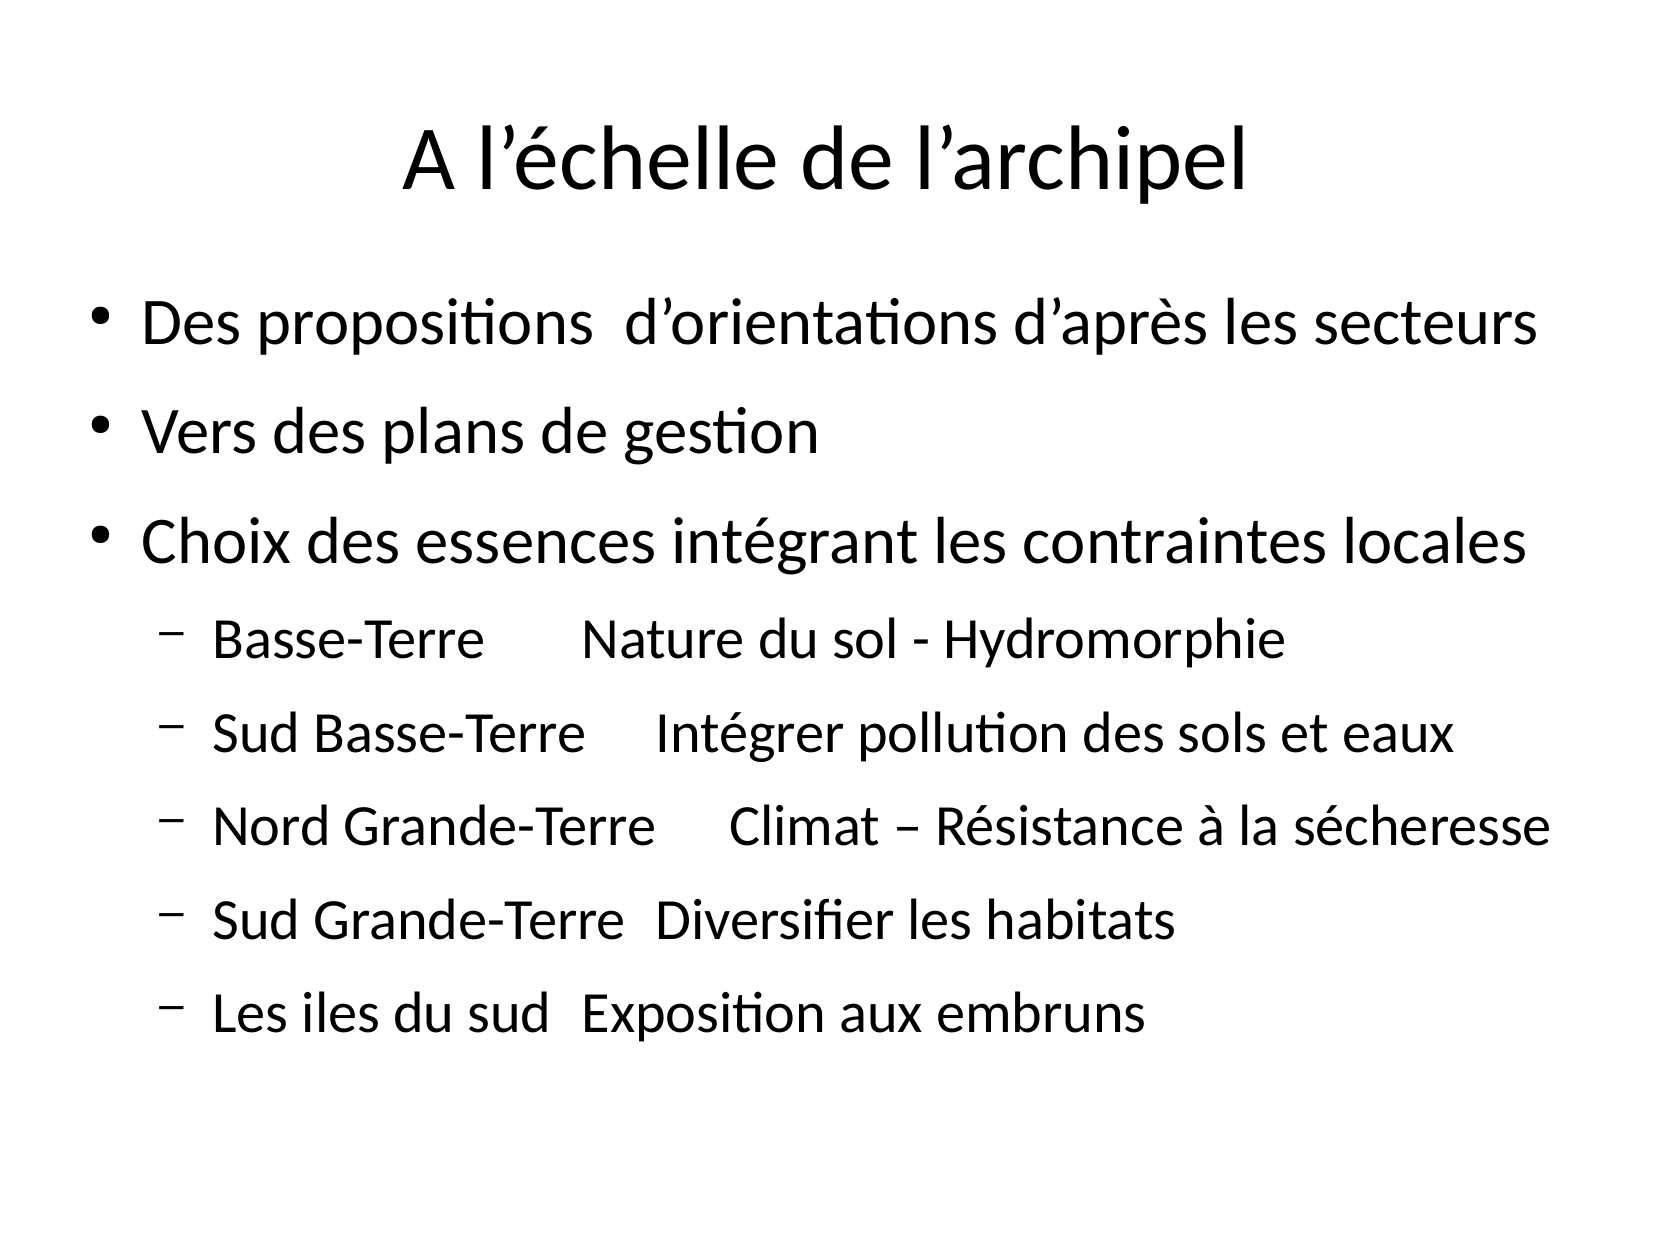

# A l’échelle de l’archipel
Des propositions d’orientations d’après les secteurs
Vers des plans de gestion
Choix des essences intégrant les contraintes locales
Basse-Terre		Nature du sol - Hydromorphie
Sud Basse-Terre	Intégrer pollution des sols et eaux
Nord Grande-Terre	Climat – Résistance à la sécheresse
Sud Grande-Terre	Diversifier les habitats
Les iles du sud	Exposition aux embruns